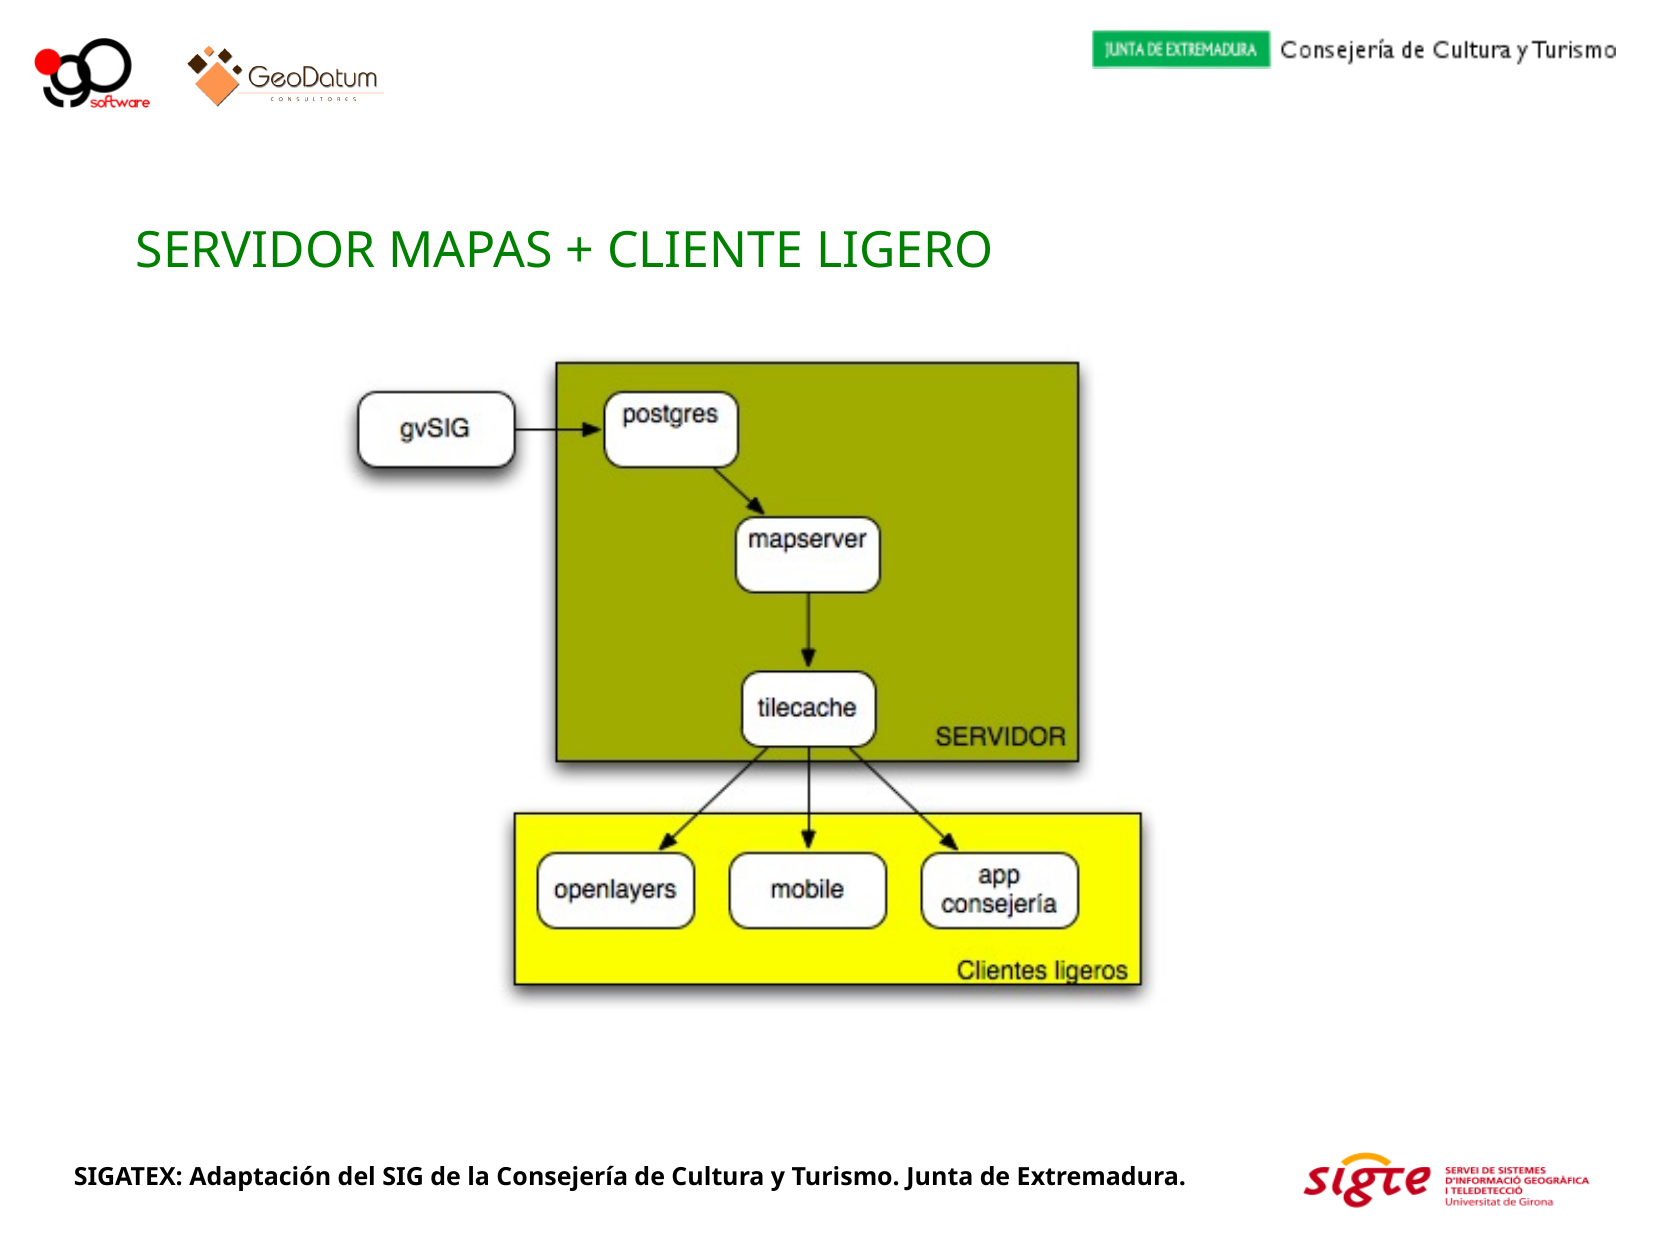

SERVIDOR MAPAS + CLIENTE LIGERO
SIGATEX: Adaptación del SIG de la Consejería de Cultura y Turismo. Junta de Extremadura.